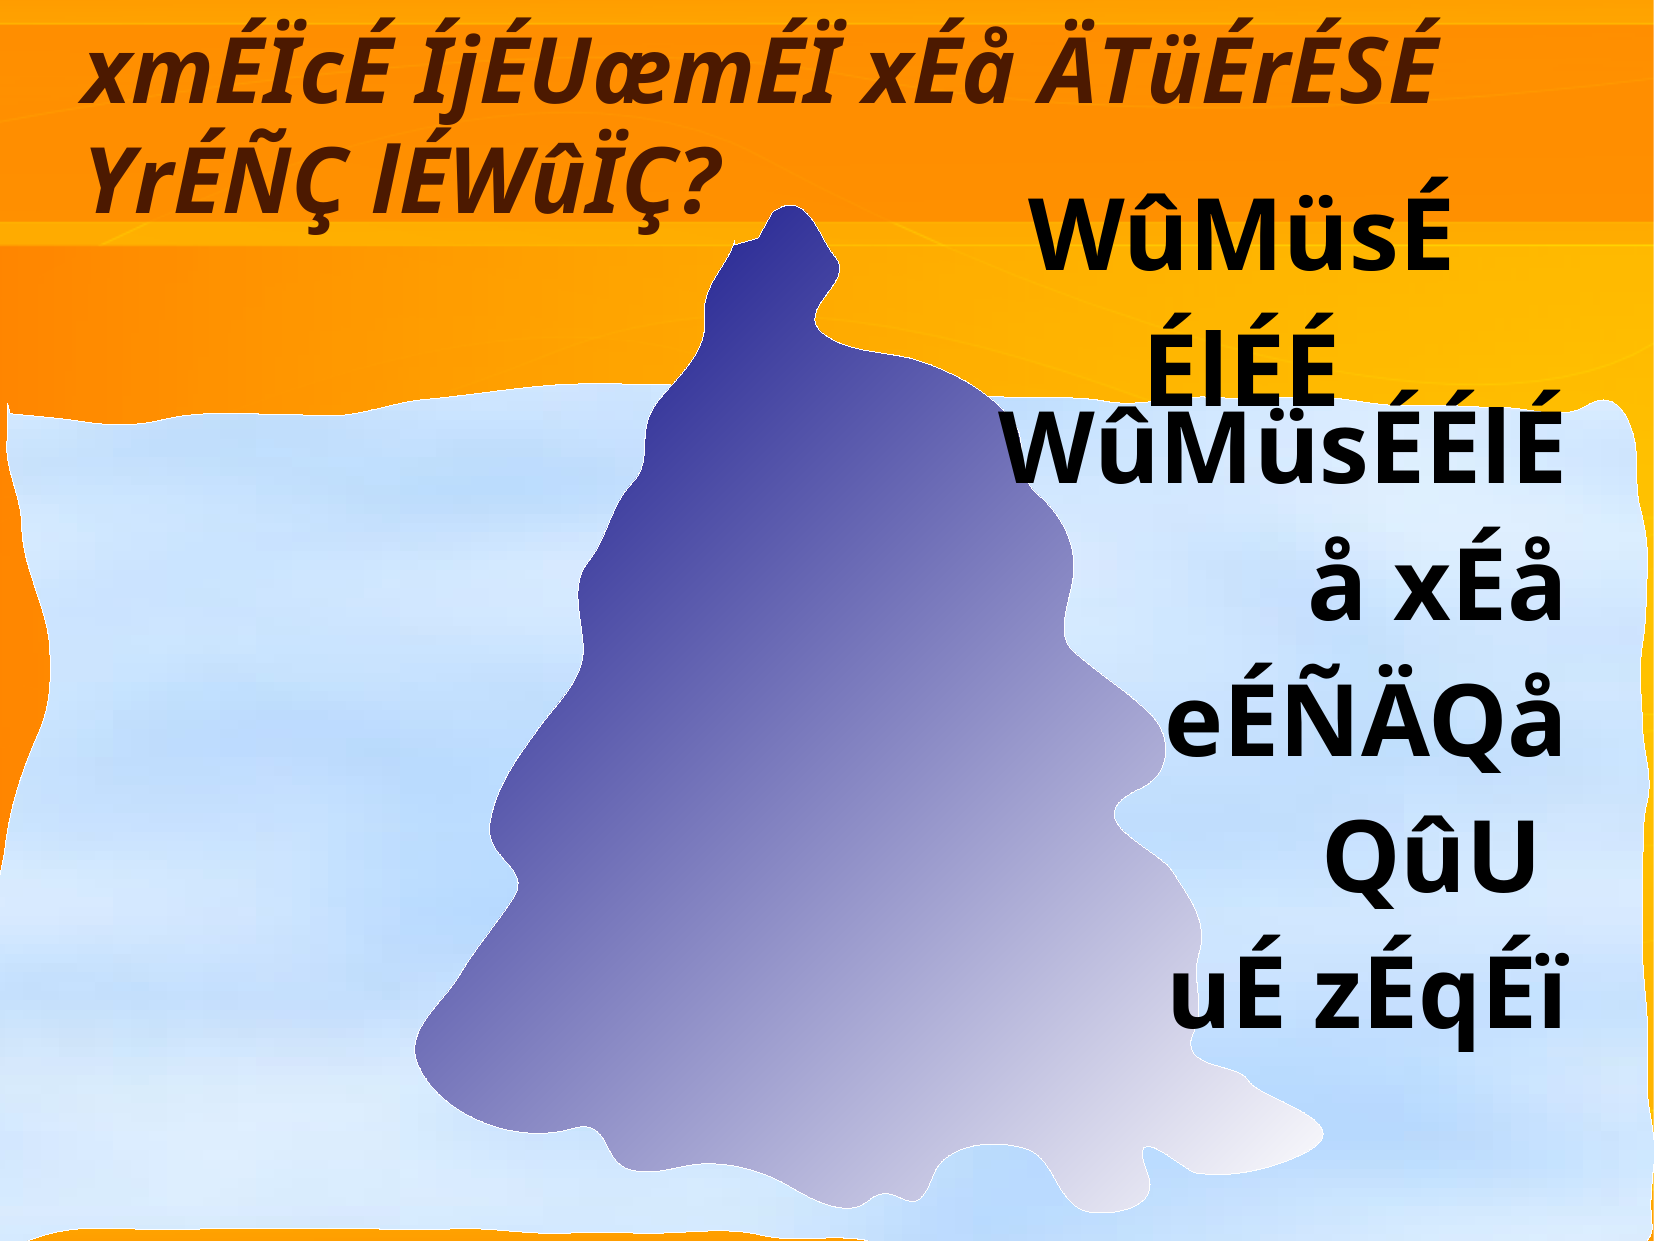

# xmÉÏcÉ ÍjÉUæmÉÏ xÉå ÄTüÉrÉSÉ YrÉÑÇ lÉWûÏÇ?
WûMüsÉÉlÉÉ
WûMüsÉÉlÉå xÉå
eÉÑÄQå QûU
uÉ zÉqÉï